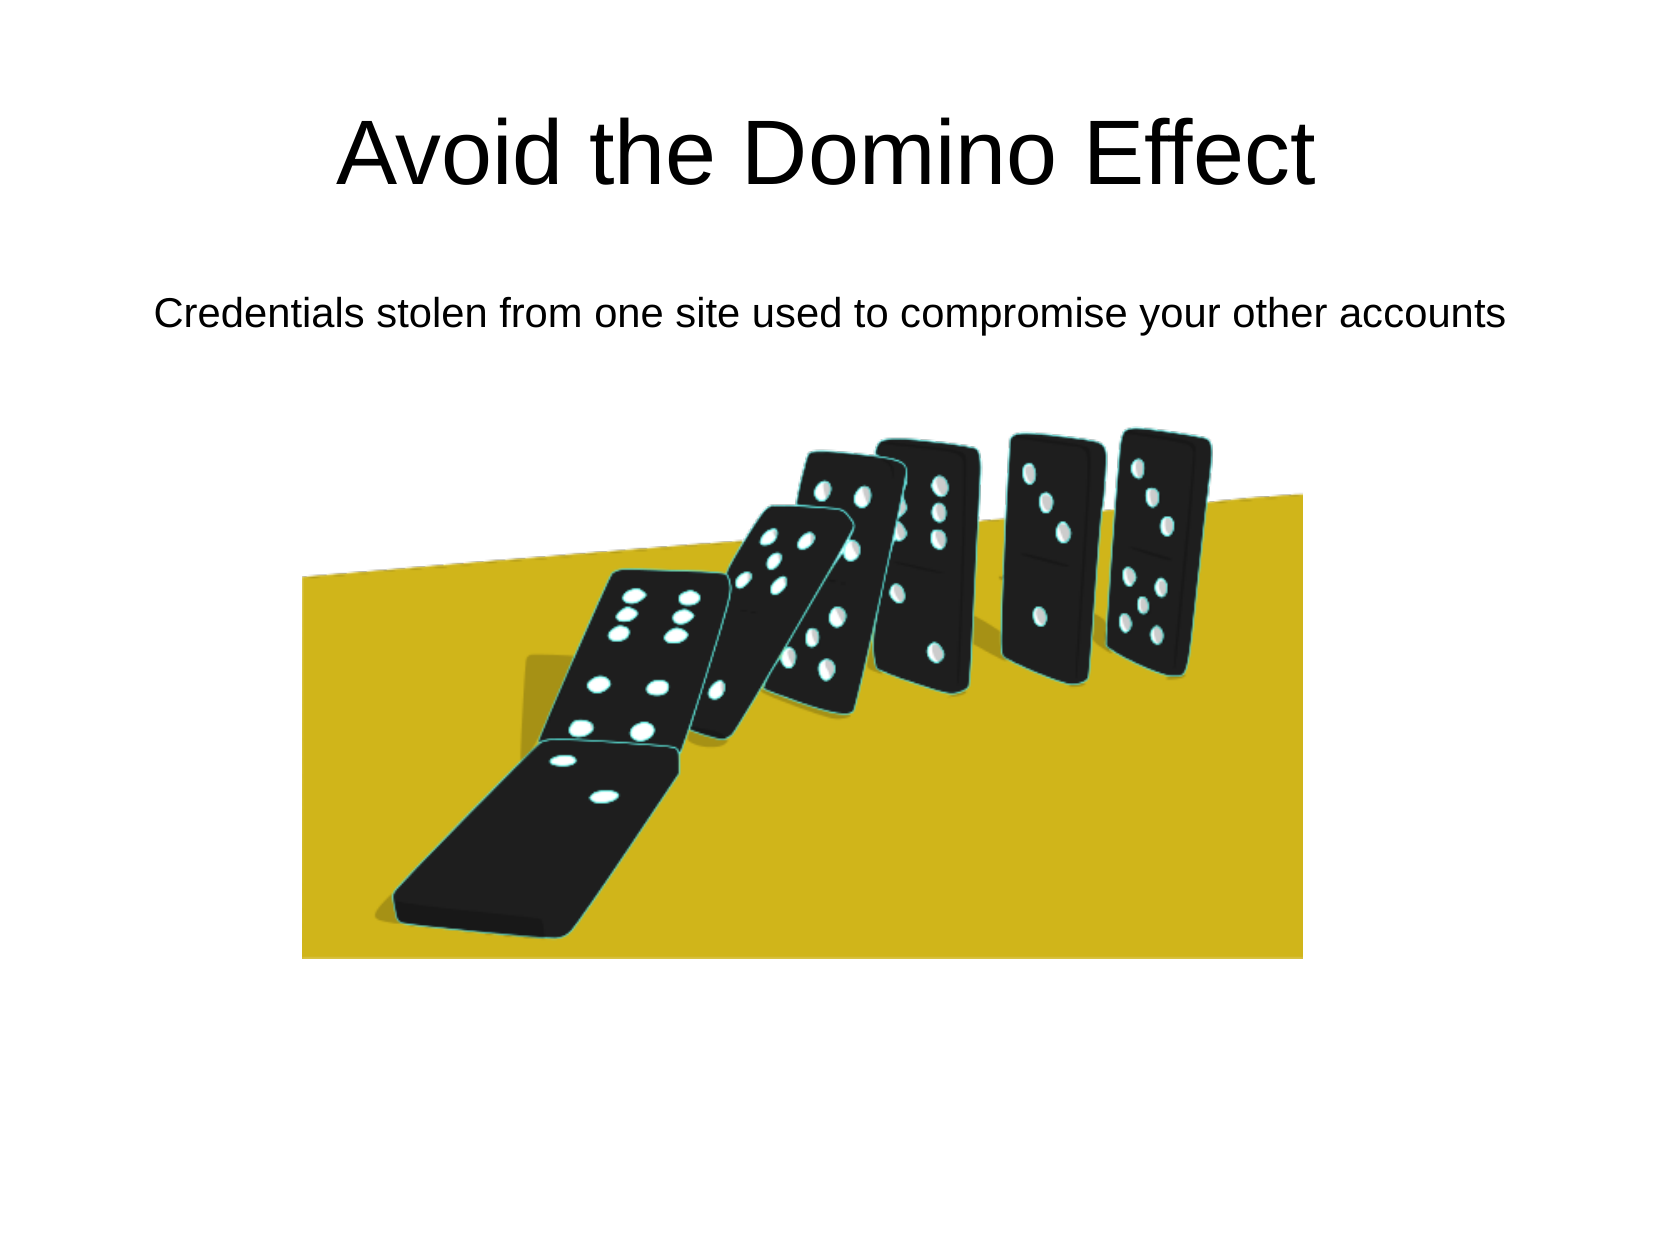

# Avoid the Domino Effect
Credentials stolen from one site used to compromise your other accounts